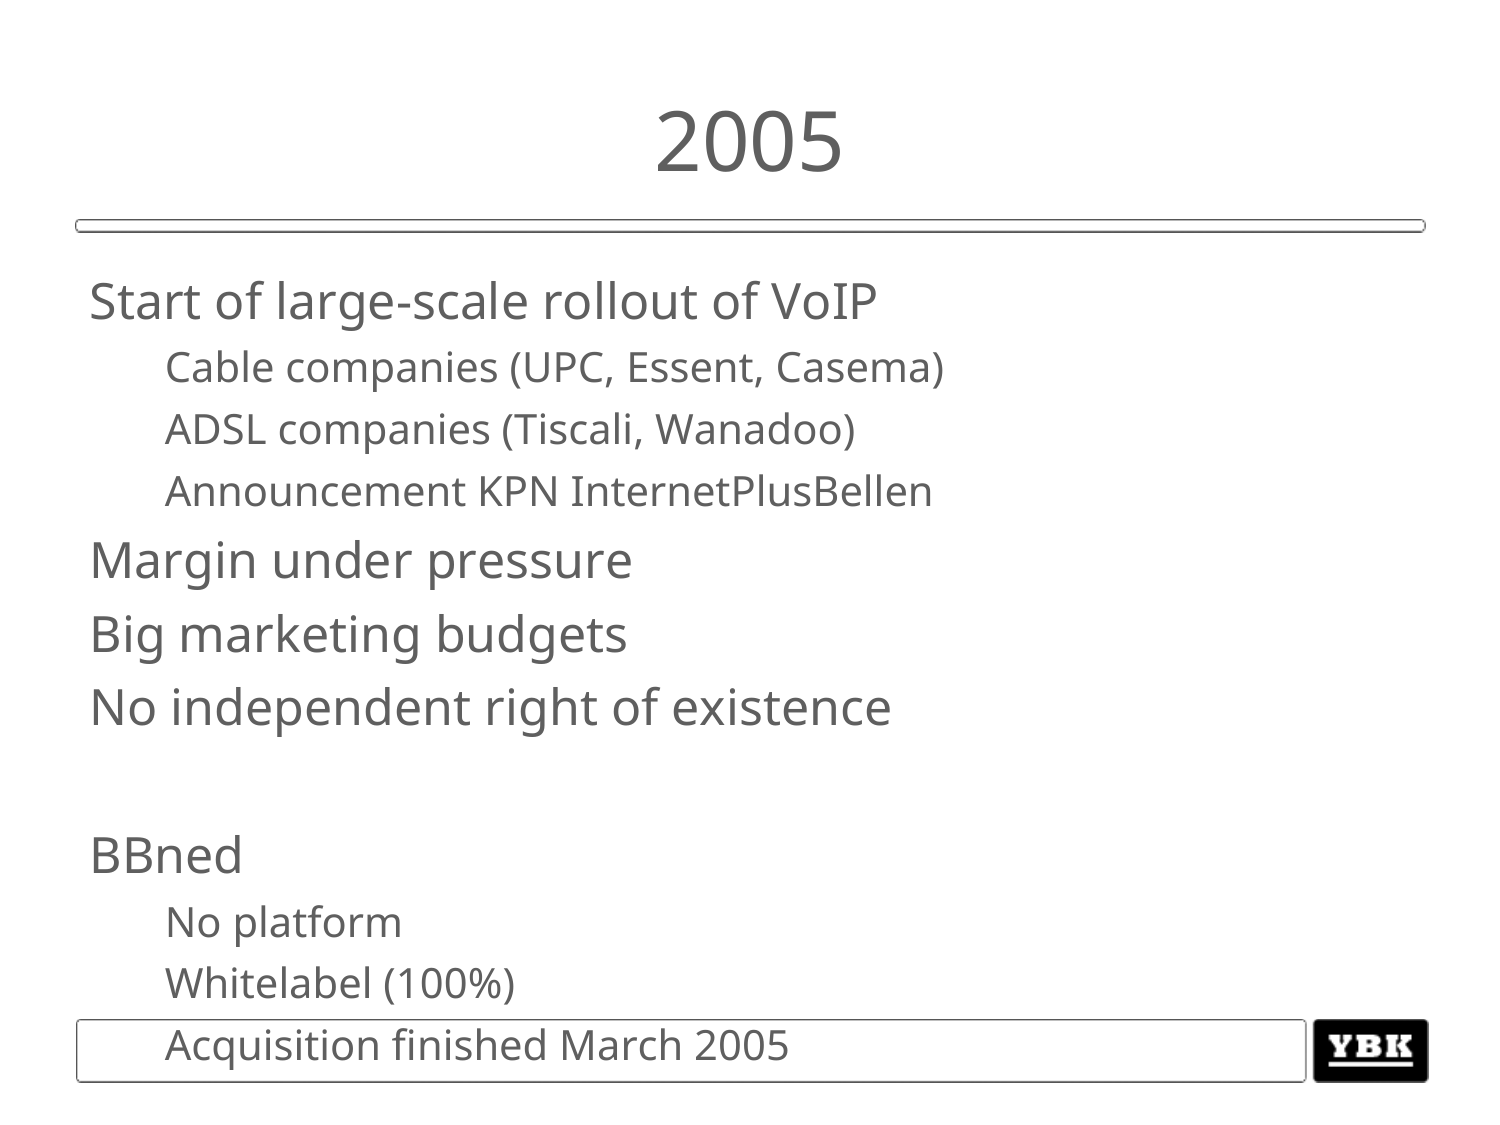

# 2005
Start of large-scale rollout of VoIP
Cable companies (UPC, Essent, Casema)
ADSL companies (Tiscali, Wanadoo)
Announcement KPN InternetPlusBellen
Margin under pressure
Big marketing budgets
No independent right of existence
BBned
No platform
Whitelabel (100%)
Acquisition finished March 2005